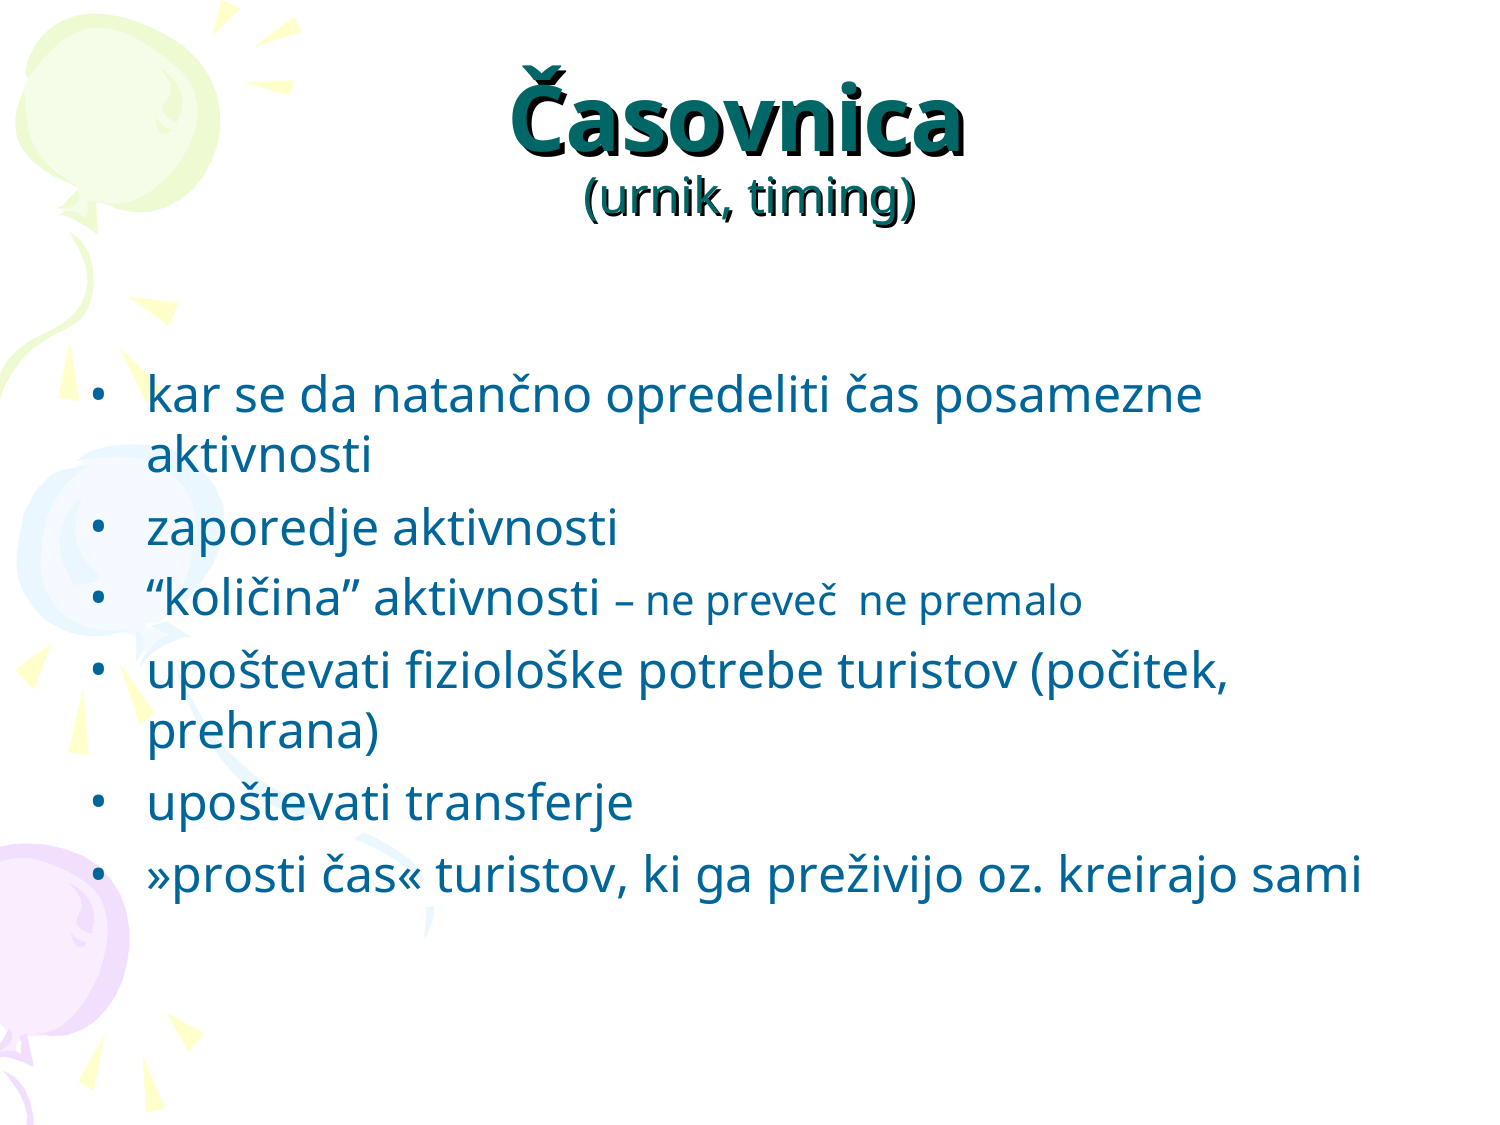

# Časovnica (urnik, timing)
kar se da natančno opredeliti čas posamezne aktivnosti
zaporedje aktivnosti
“količina” aktivnosti – ne preveč ne premalo
upoštevati fiziološke potrebe turistov (počitek, prehrana)
upoštevati transferje
»prosti čas« turistov, ki ga preživijo oz. kreirajo sami